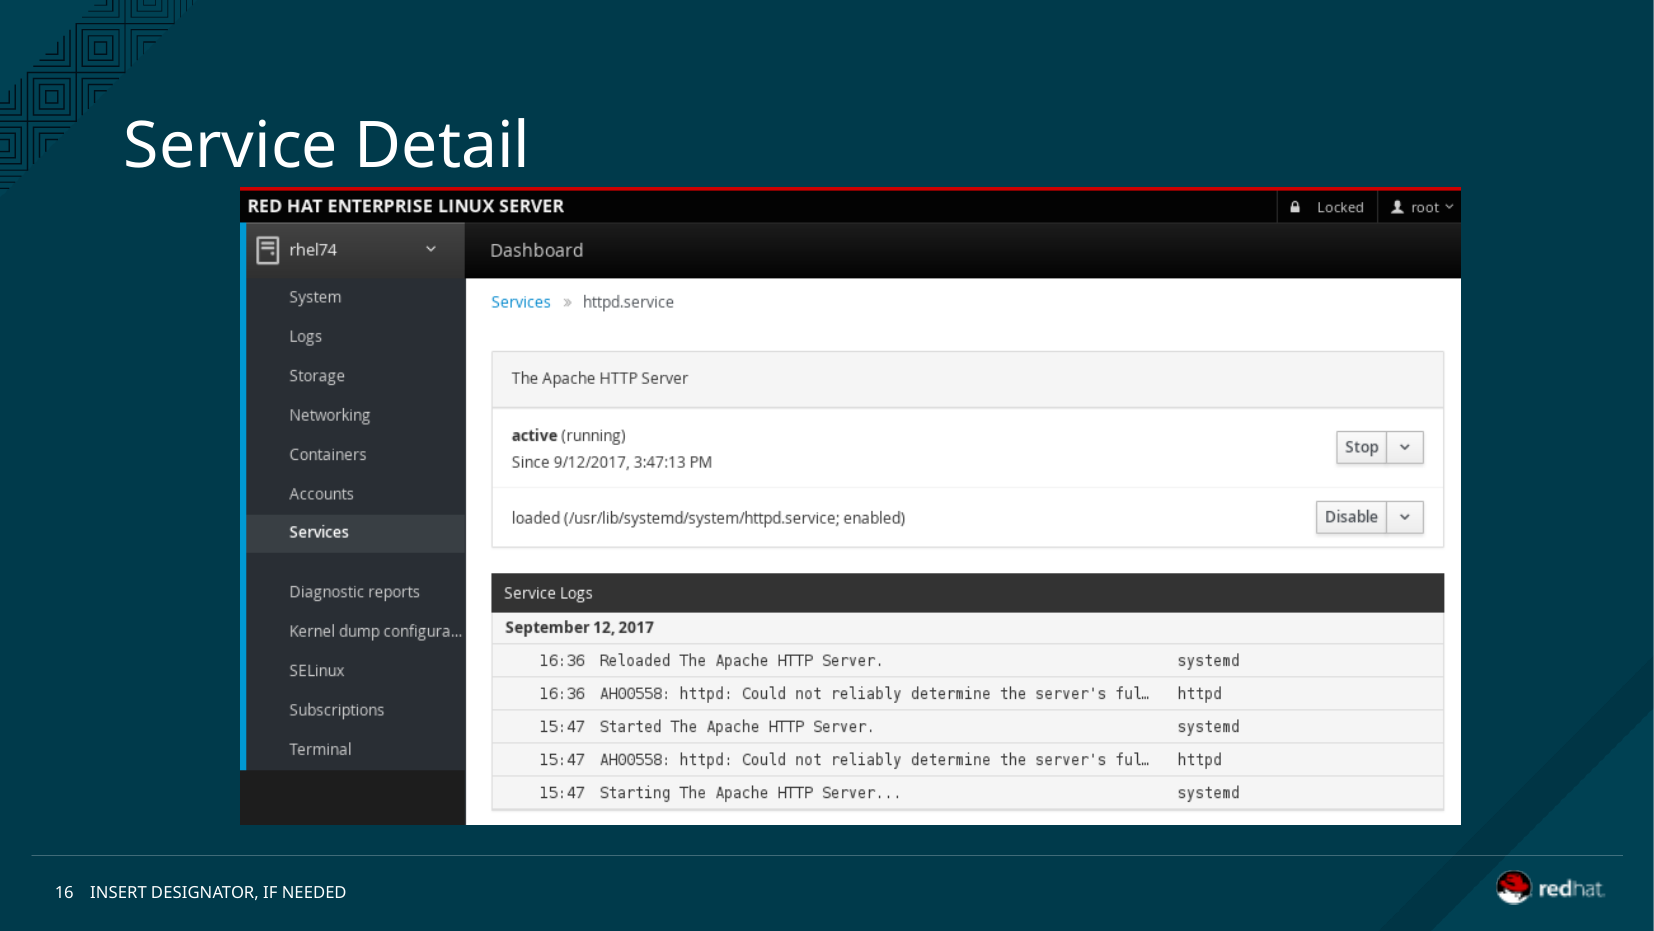

# Service Detail
16
INSERT DESIGNATOR, IF NEEDED